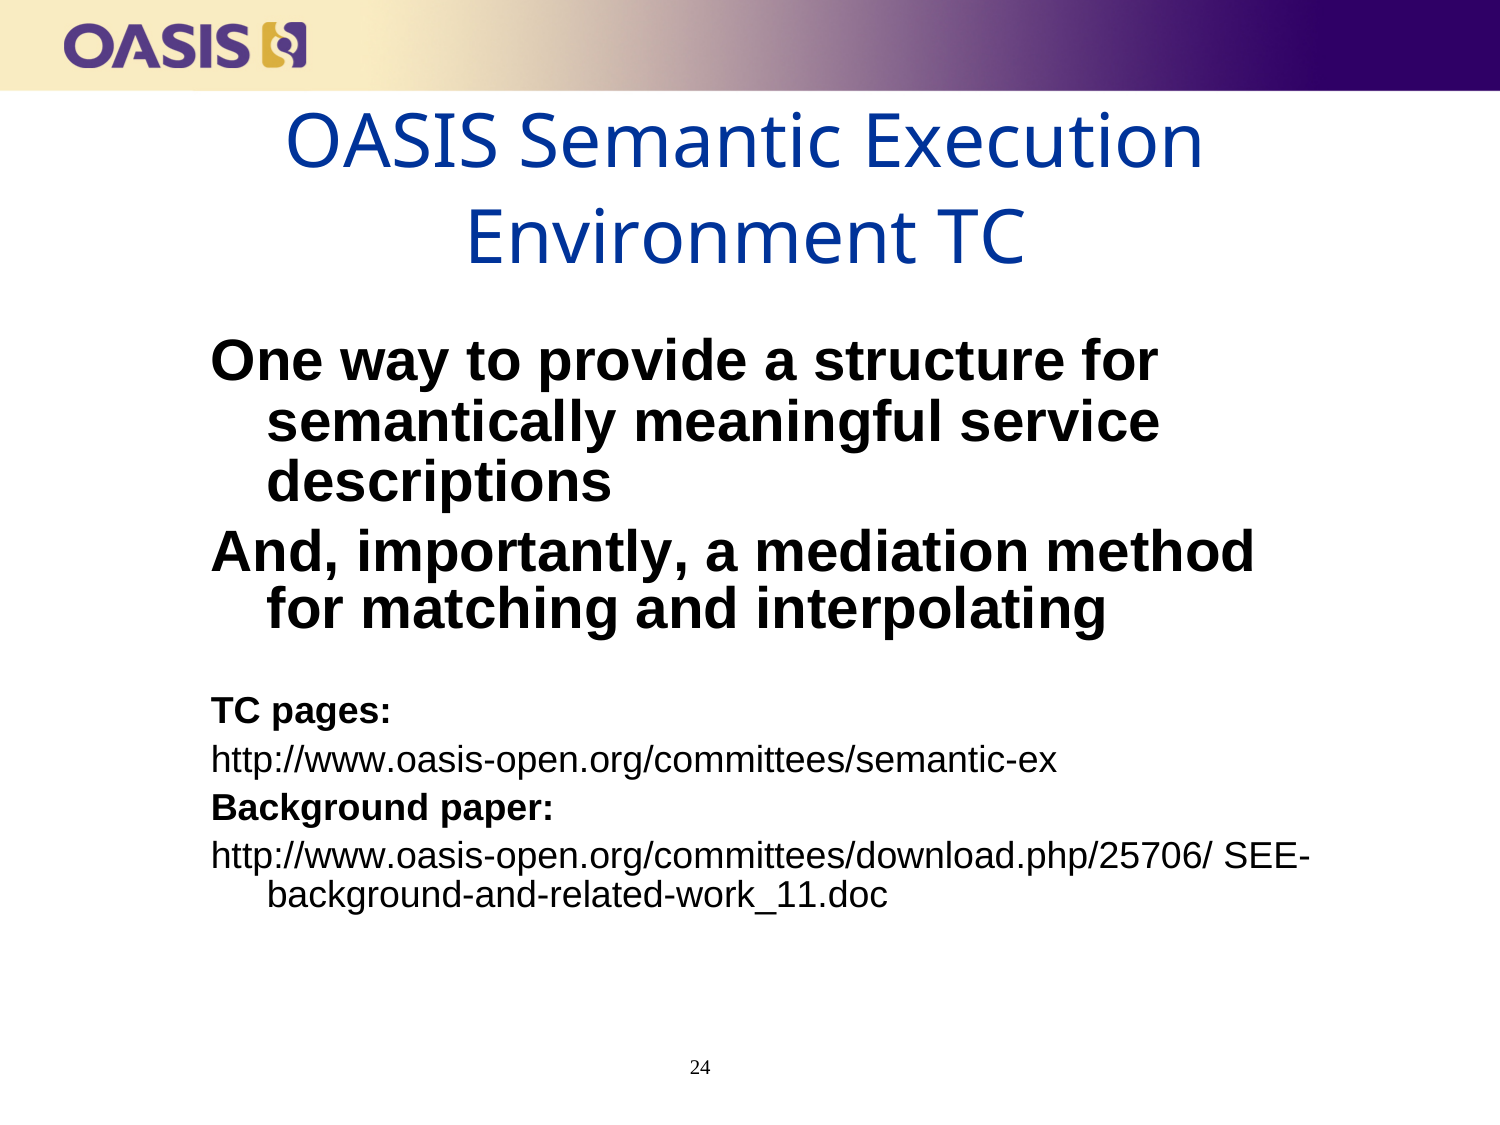

# OASIS Semantic Execution Environment TC
One way to provide a structure for semantically meaningful service descriptions
And, importantly, a mediation method for matching and interpolating
TC pages:
http://www.oasis-open.org/committees/semantic-ex
Background paper:
http://www.oasis-open.org/committees/download.php/25706/ SEE-background-and-related-work_11.doc